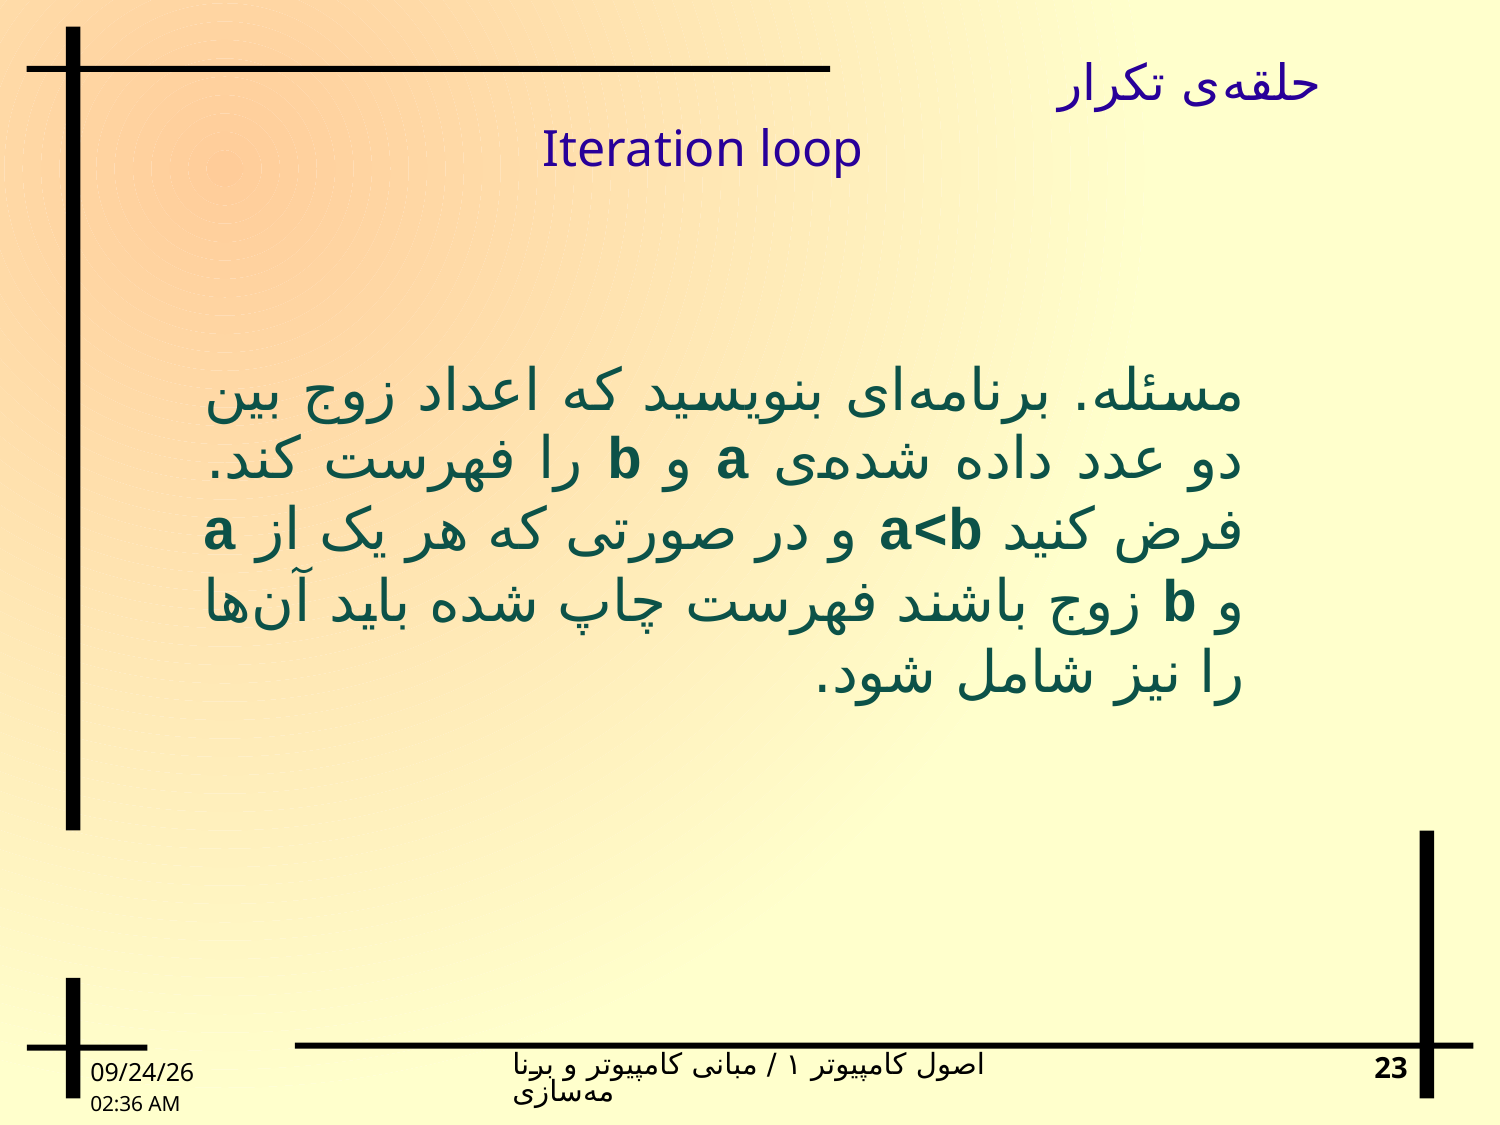

# حلقه‌ی تکرار Iteration loop
مسئله. برنامه‌ای بنویسید که اعداد زوج بین دو عدد داده شده‌ی a و b را فهرست کند. فرض کنید a<b و در صورتی که هر یک از a و b زوج باشند فهرست چاپ شده باید آن‌ها را نیز شامل شود.
اصول کامپیوتر ۱ / مبانی کامپیوتر و برنامه‌سازی
23